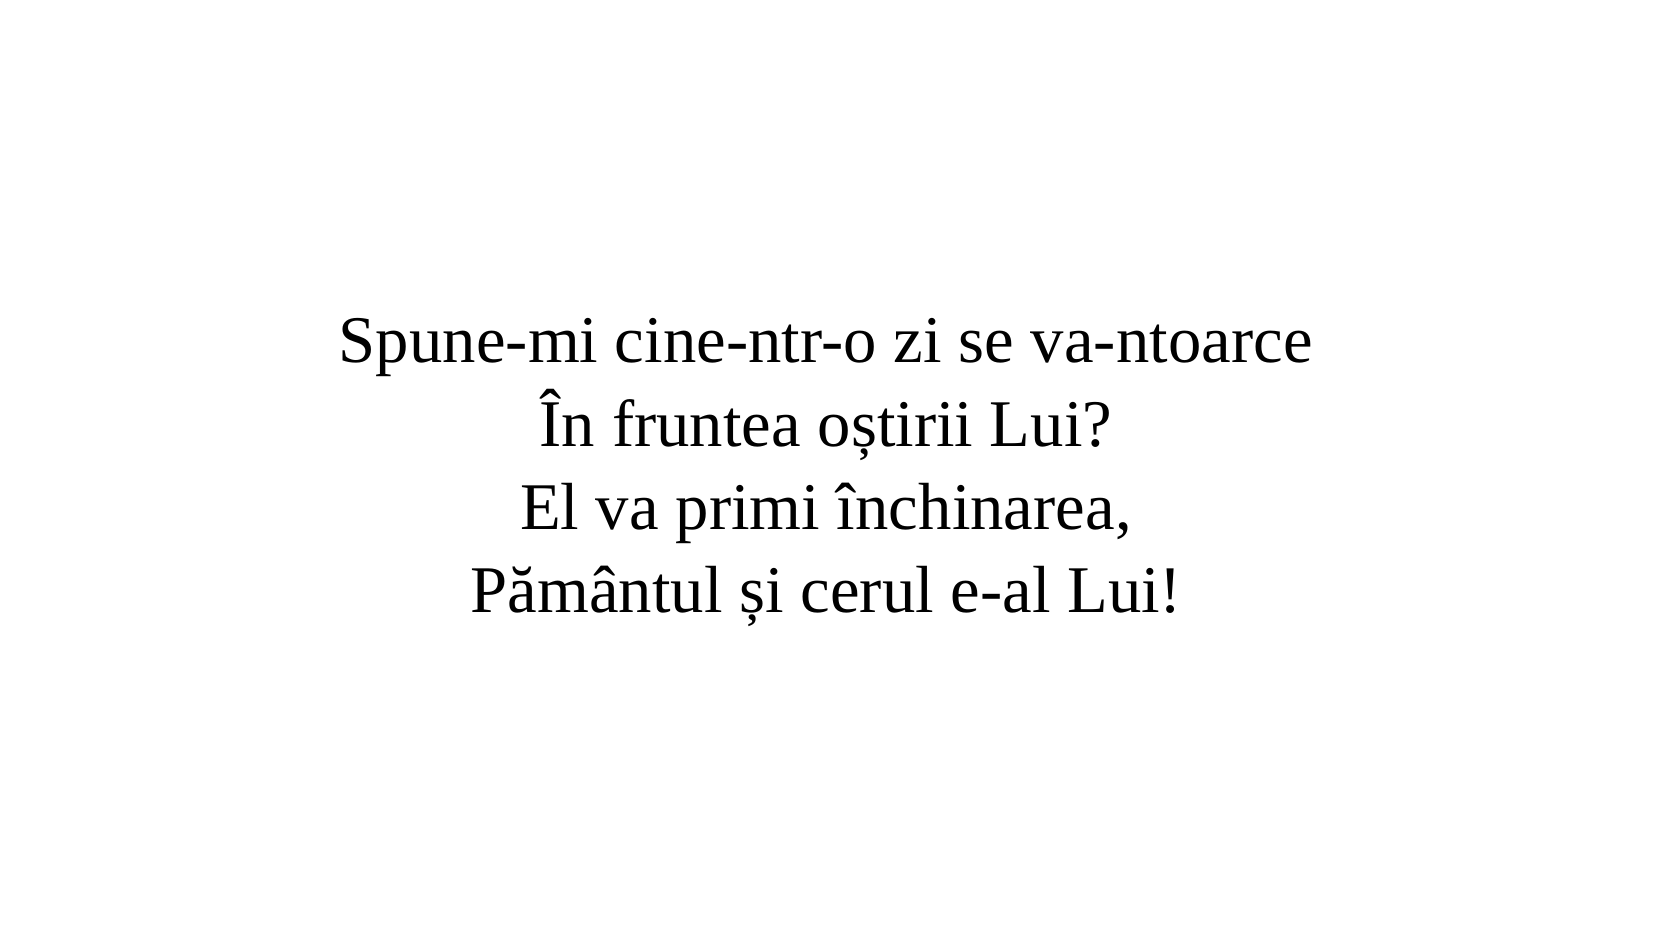

# Spune-mi cine-ntr-o zi se va-ntoarce
În fruntea oștirii Lui?
El va primi închinarea,
Pământul și cerul e-al Lui!